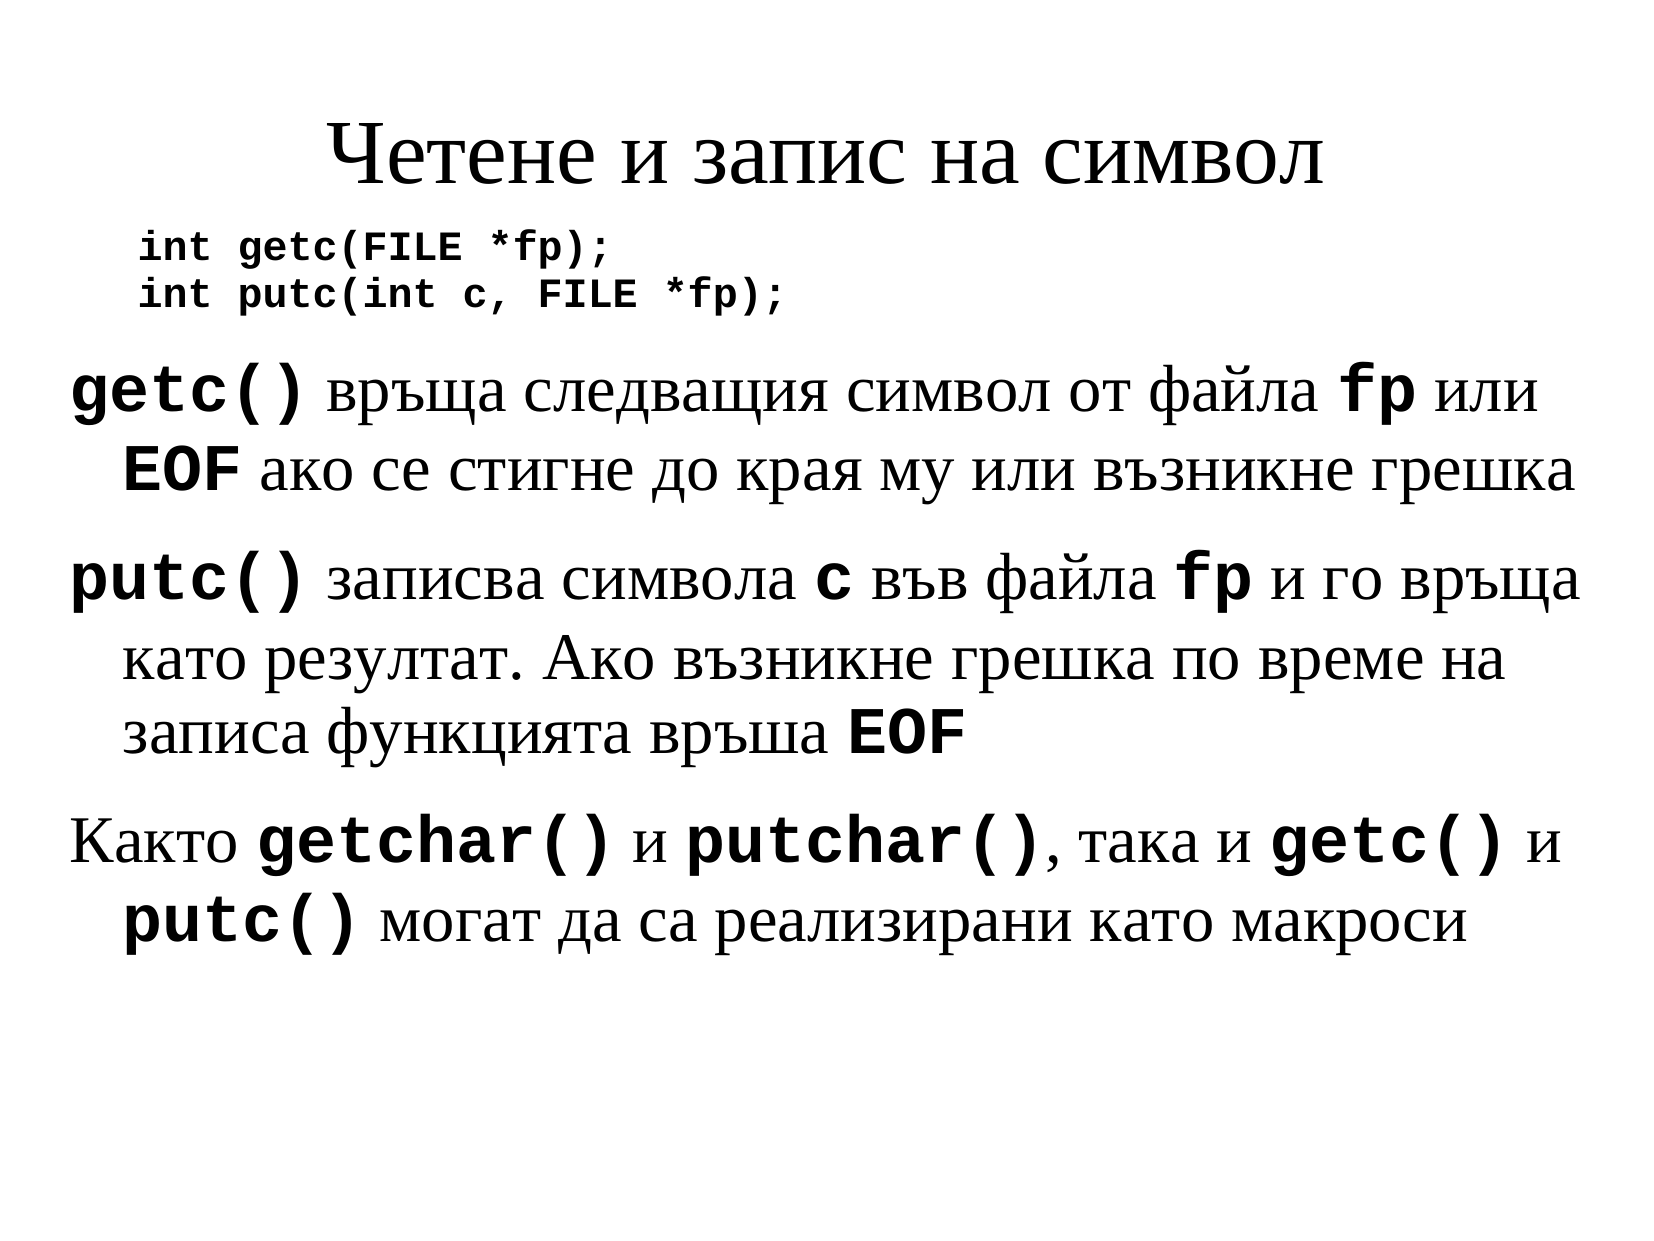

# Четене и запис на символ
int getc(FILE *fp);
int putc(int c, FILE *fp);
getc() връща следващия символ от файла fp или EOF ако се стигне до края му или възникне грешка
putc() записва символа c във файла fp и го връща като резултат. Ако възникне грешка по време на записа функцията връша EOF
Както getchar() и putchar(), така и getc() и putc() могат да са реализирани като макроси